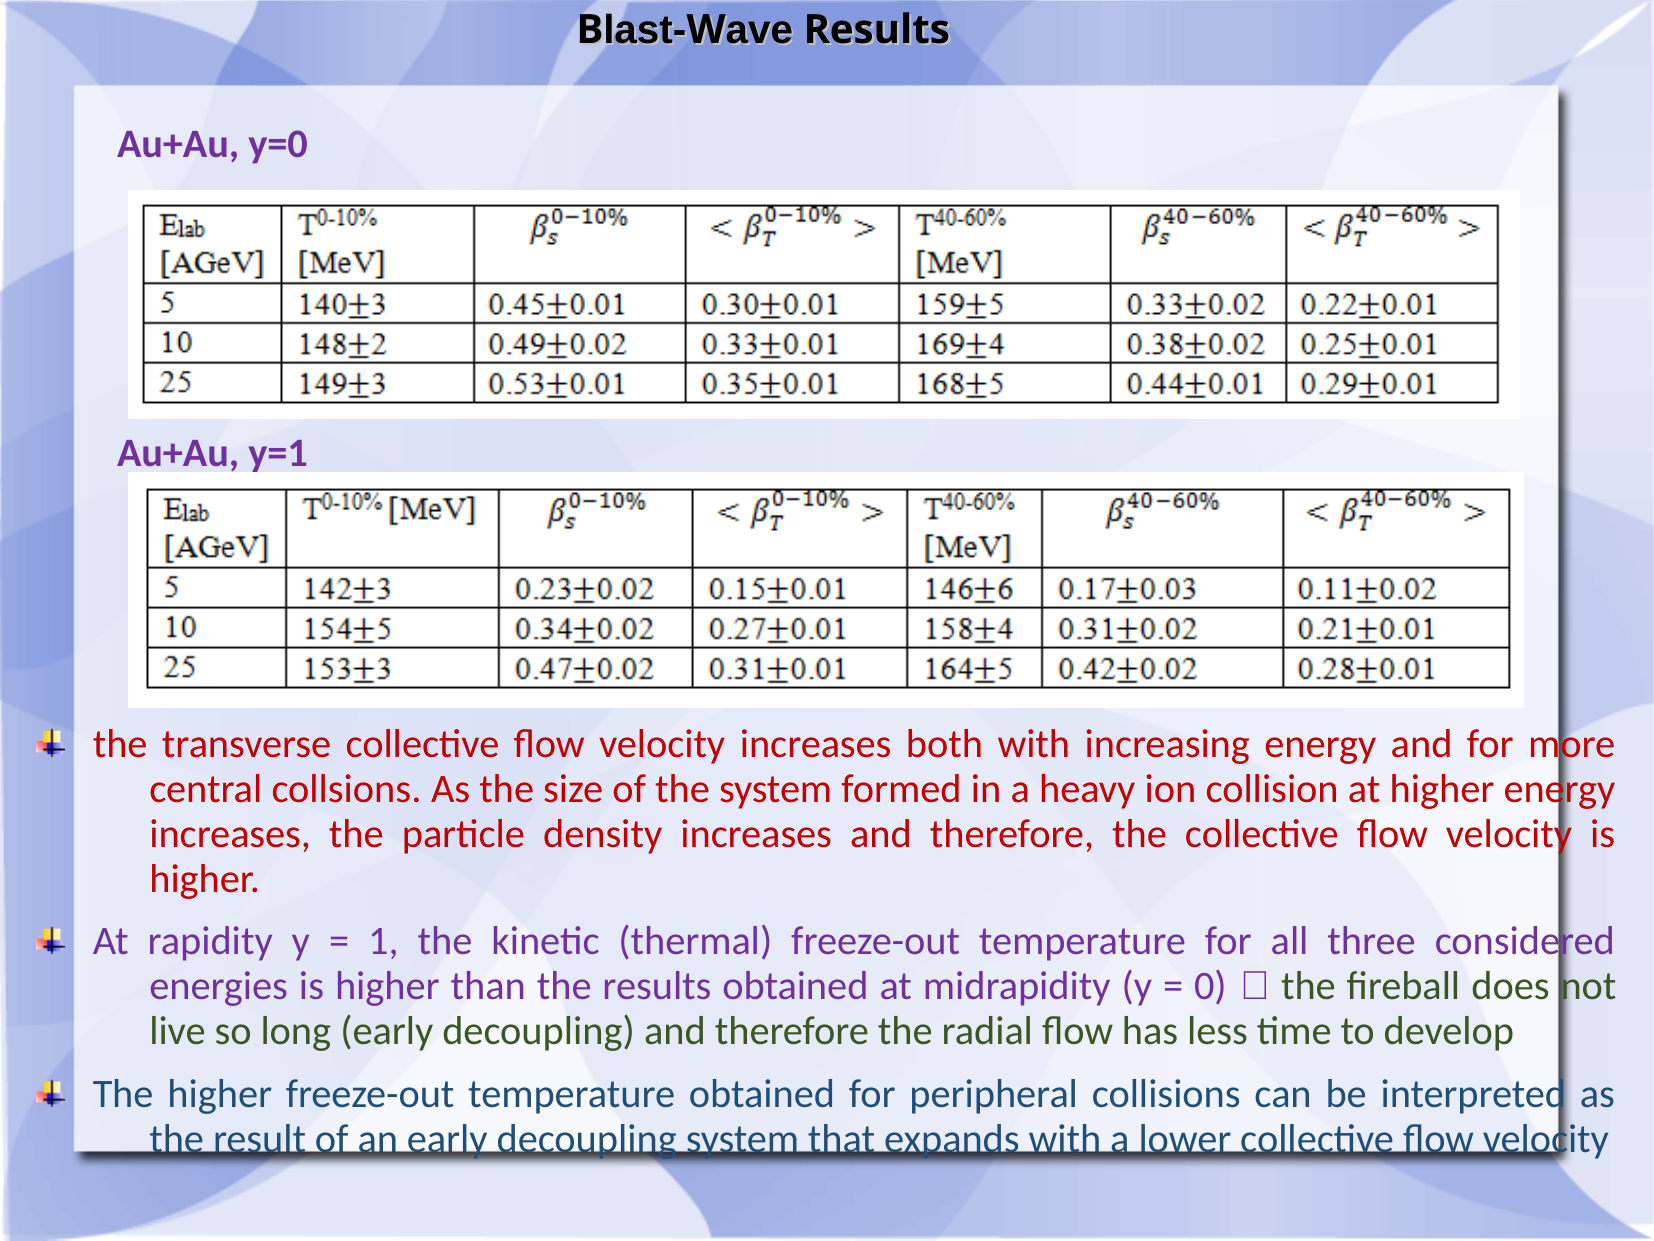

Blast-Wave Results
Au+Au, y=0
Au+Au, y=1
the transverse collective flow velocity increases both with increasing energy and for more central collsions. As the size of the system formed in a heavy ion collision at higher energy increases, the particle density increases and therefore, the collective flow velocity is higher.
At rapidity y = 1, the kinetic (thermal) freeze-out temperature for all three considered energies is higher than the results obtained at midrapidity (y = 0)  the fireball does not live so long (early decoupling) and therefore the radial flow has less time to develop
The higher freeze-out temperature obtained for peripheral collisions can be interpreted as the result of an early decoupling system that expands with a lower collective flow velocity